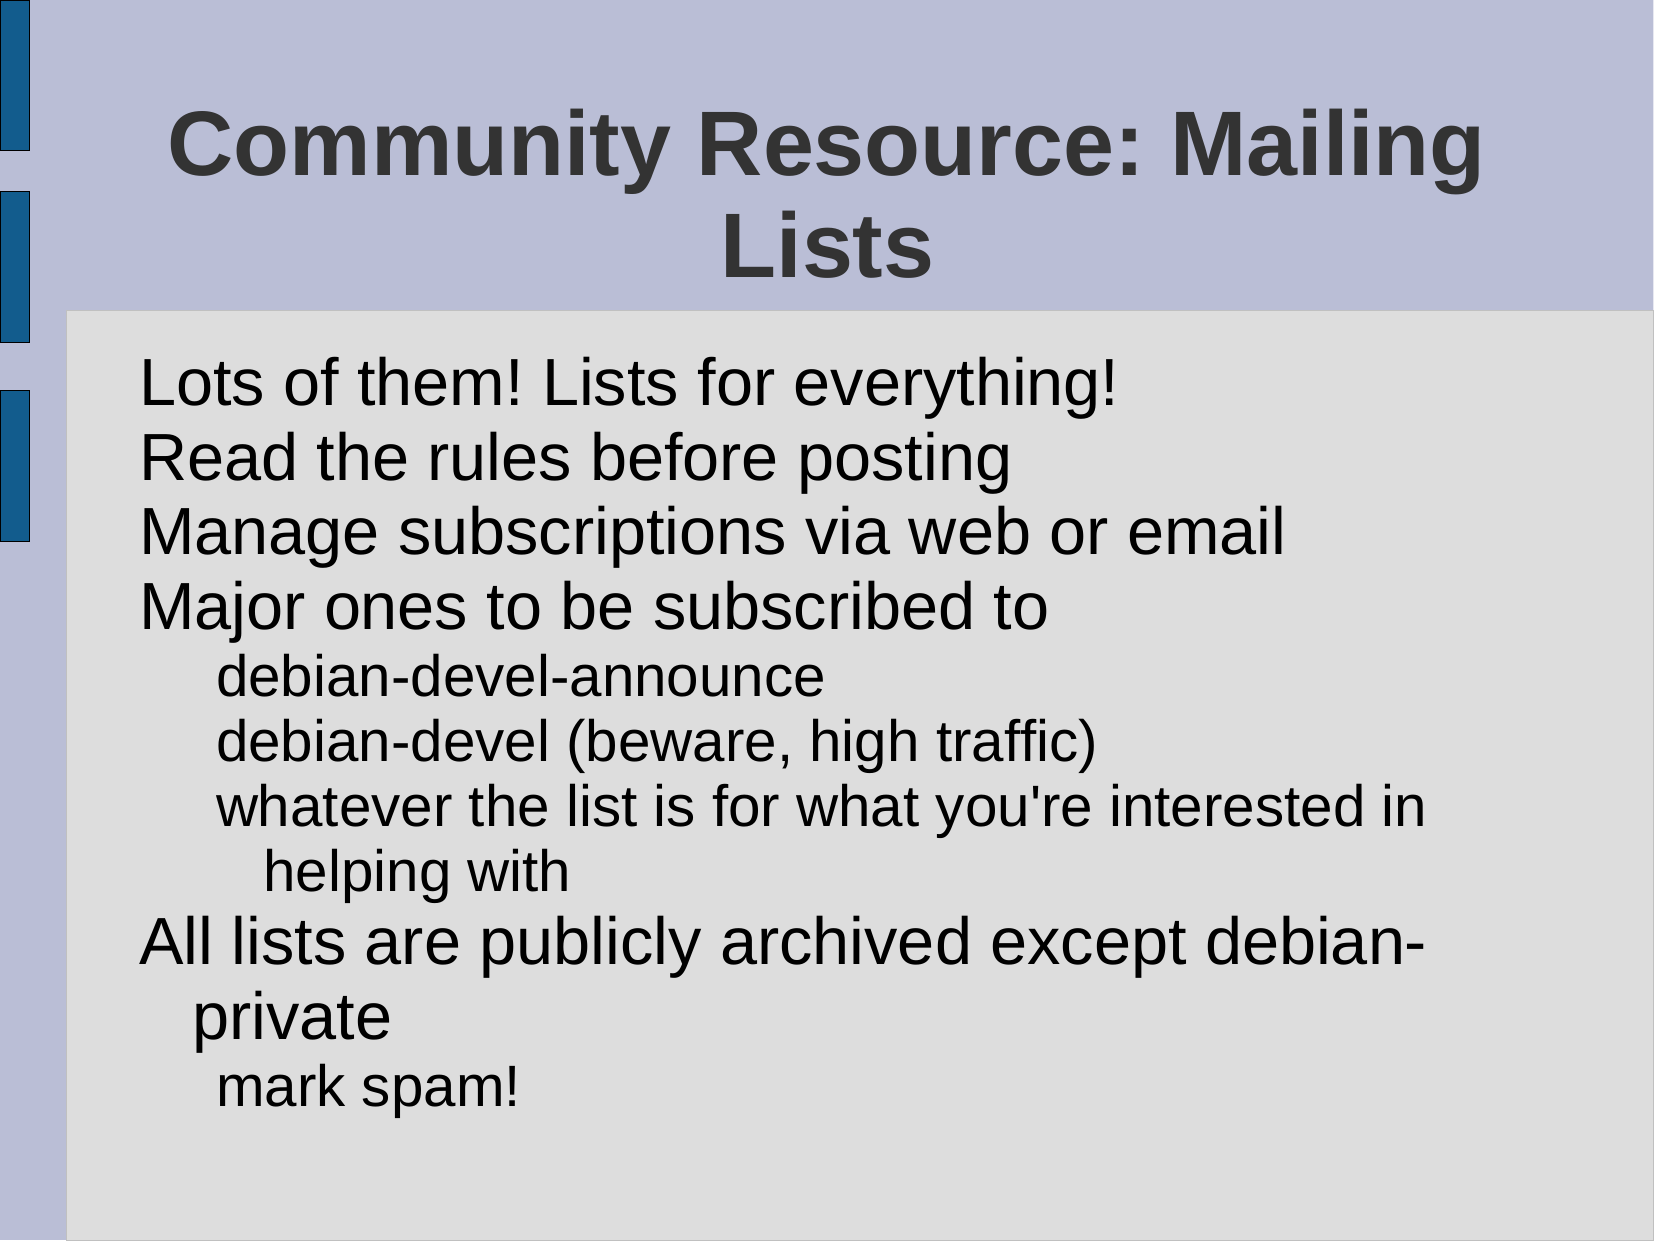

# Community Resource: Mailing Lists
Lots of them! Lists for everything!
Read the rules before posting
Manage subscriptions via web or email
Major ones to be subscribed to
debian-devel-announce
debian-devel (beware, high traffic)
whatever the list is for what you're interested in helping with
All lists are publicly archived except debian-private
mark spam!